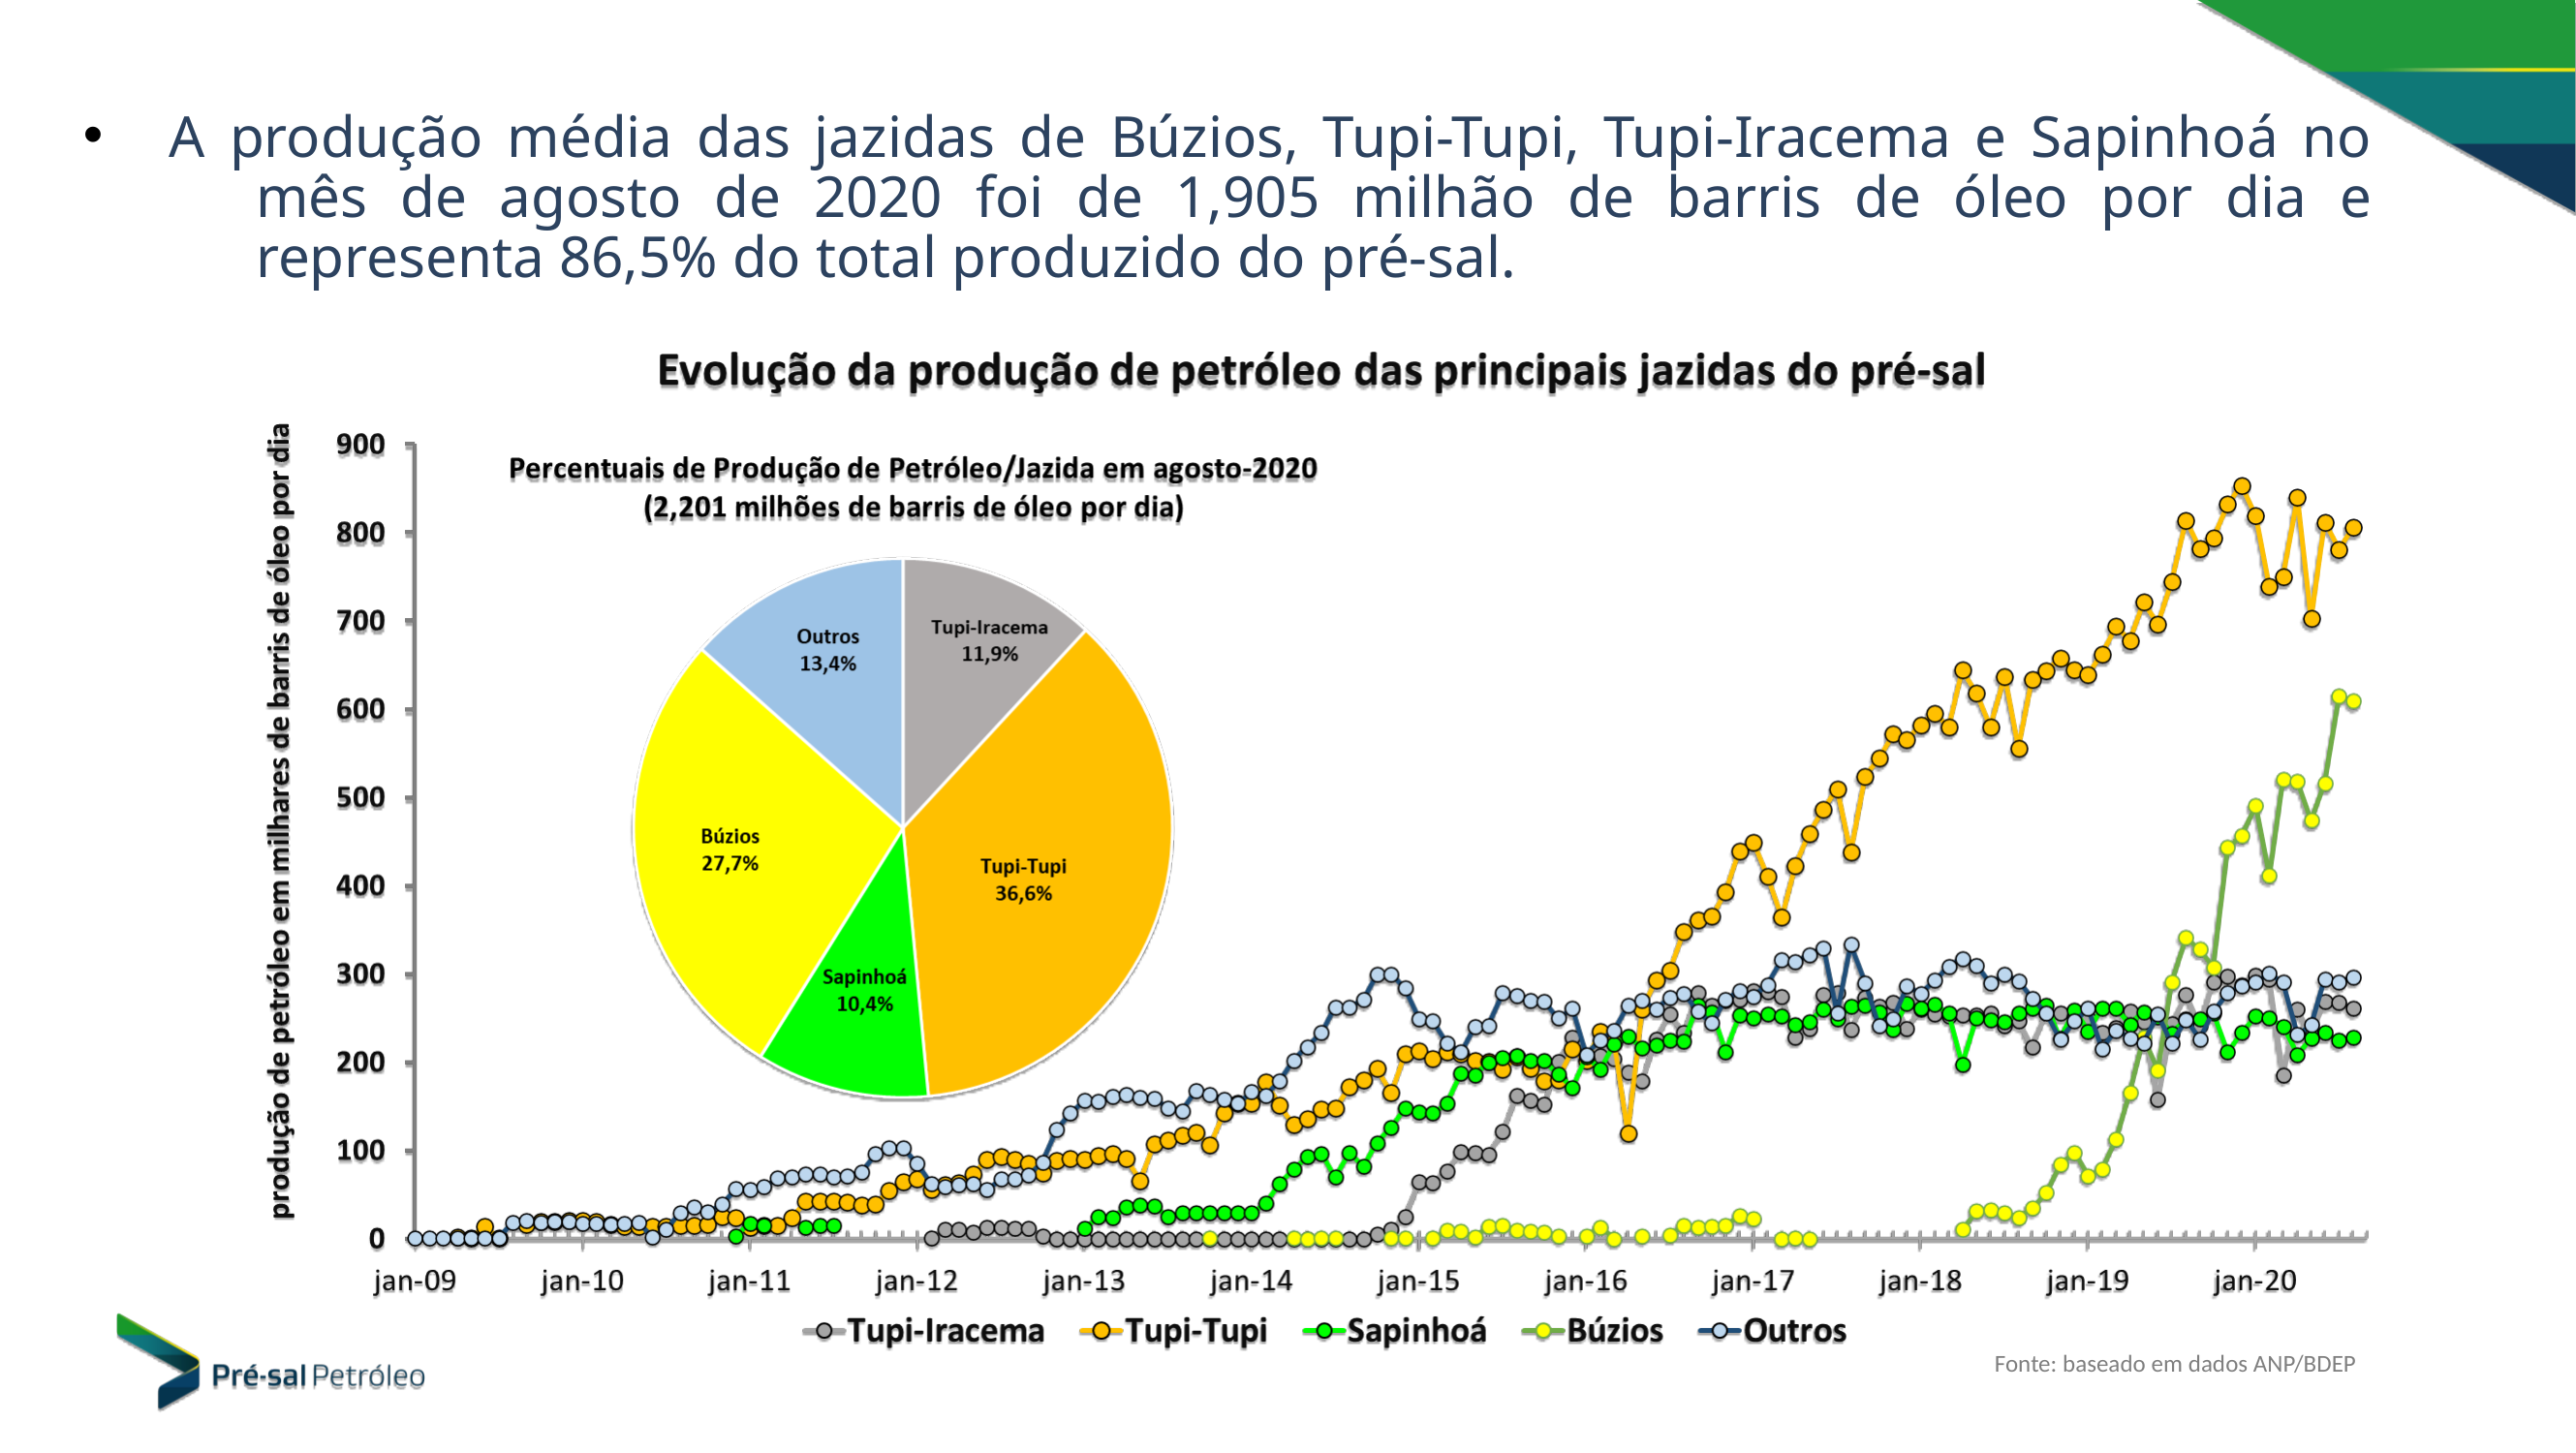

A produção média das jazidas de Búzios, Tupi-Tupi, Tupi-Iracema e Sapinhoá no mês de agosto de 2020 foi de 1,905 milhão de barris de óleo por dia e representa 86,5% do total produzido do pré-sal.
Fonte: baseado em dados ANP/BDEP